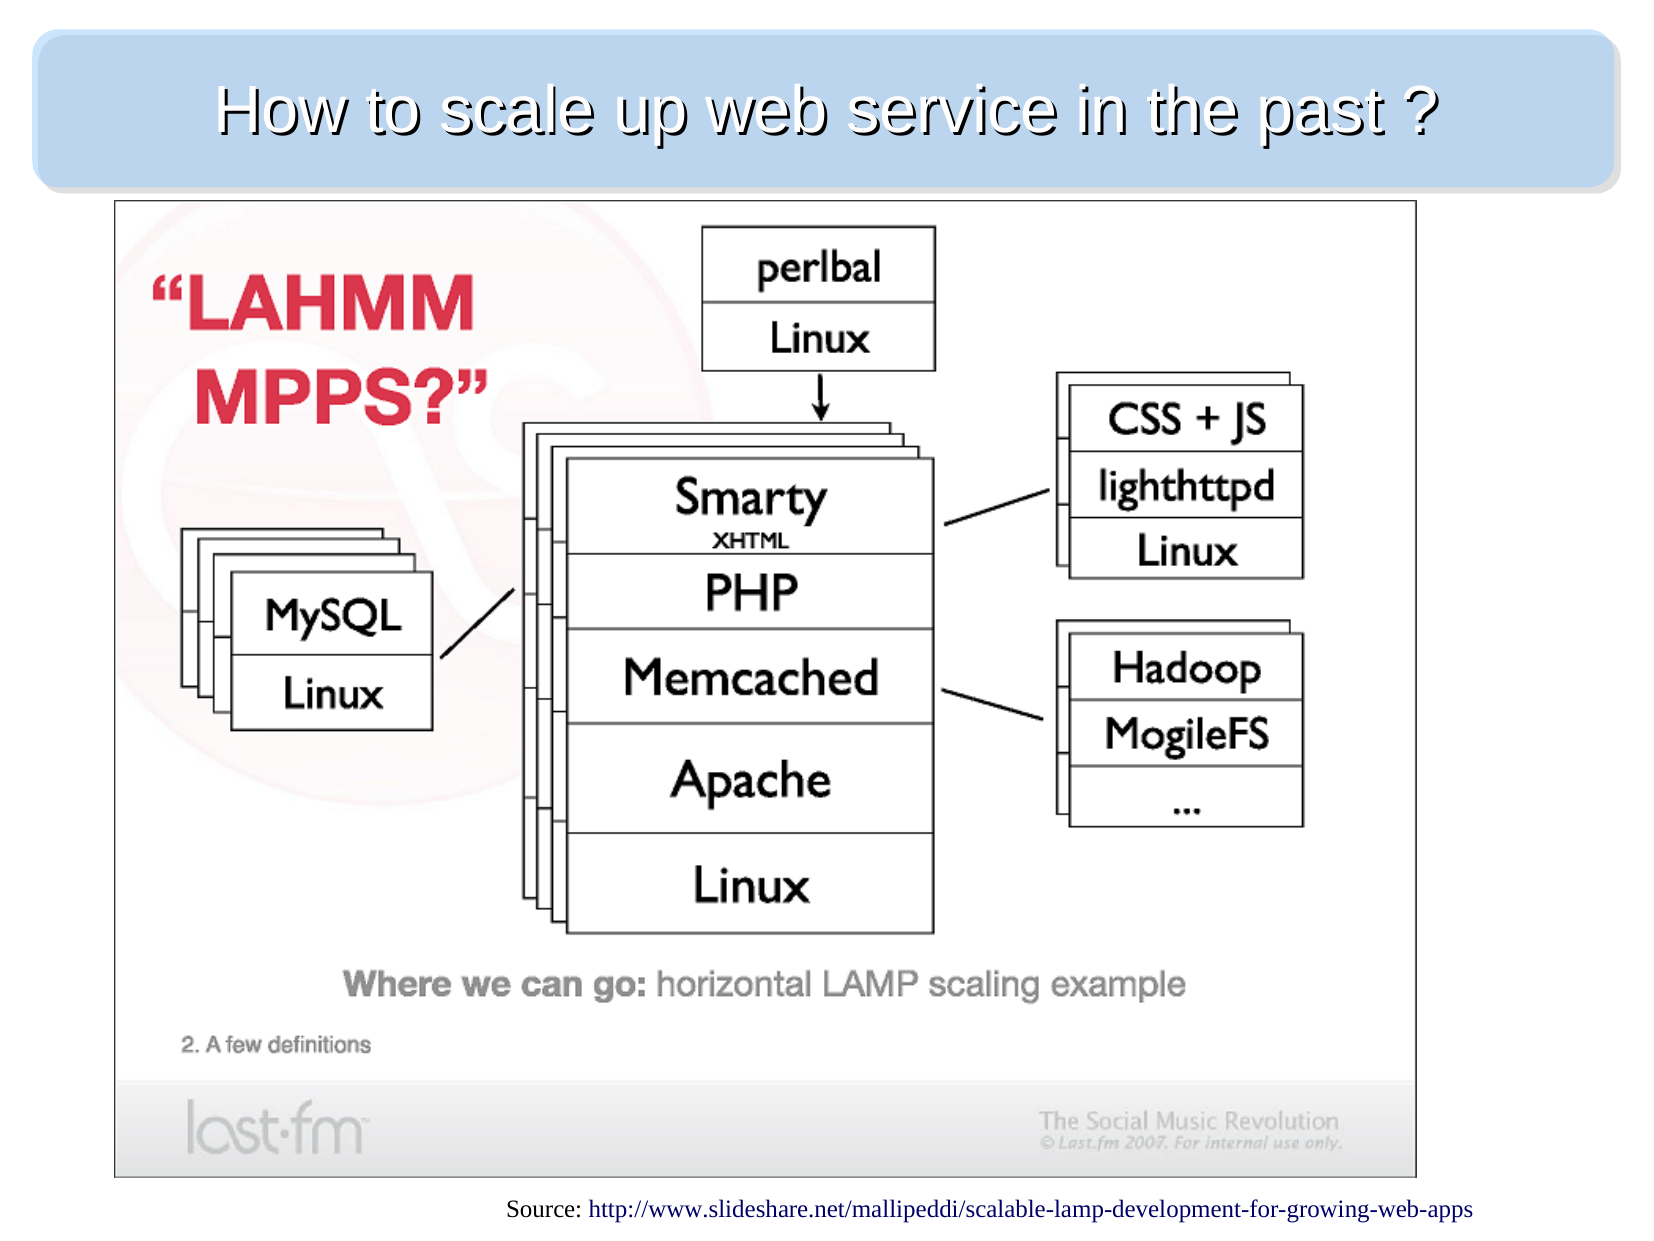

# How to scale up web service in the past ?
Source: http://www.slideshare.net/mallipeddi/scalable-lamp-development-for-growing-web-apps